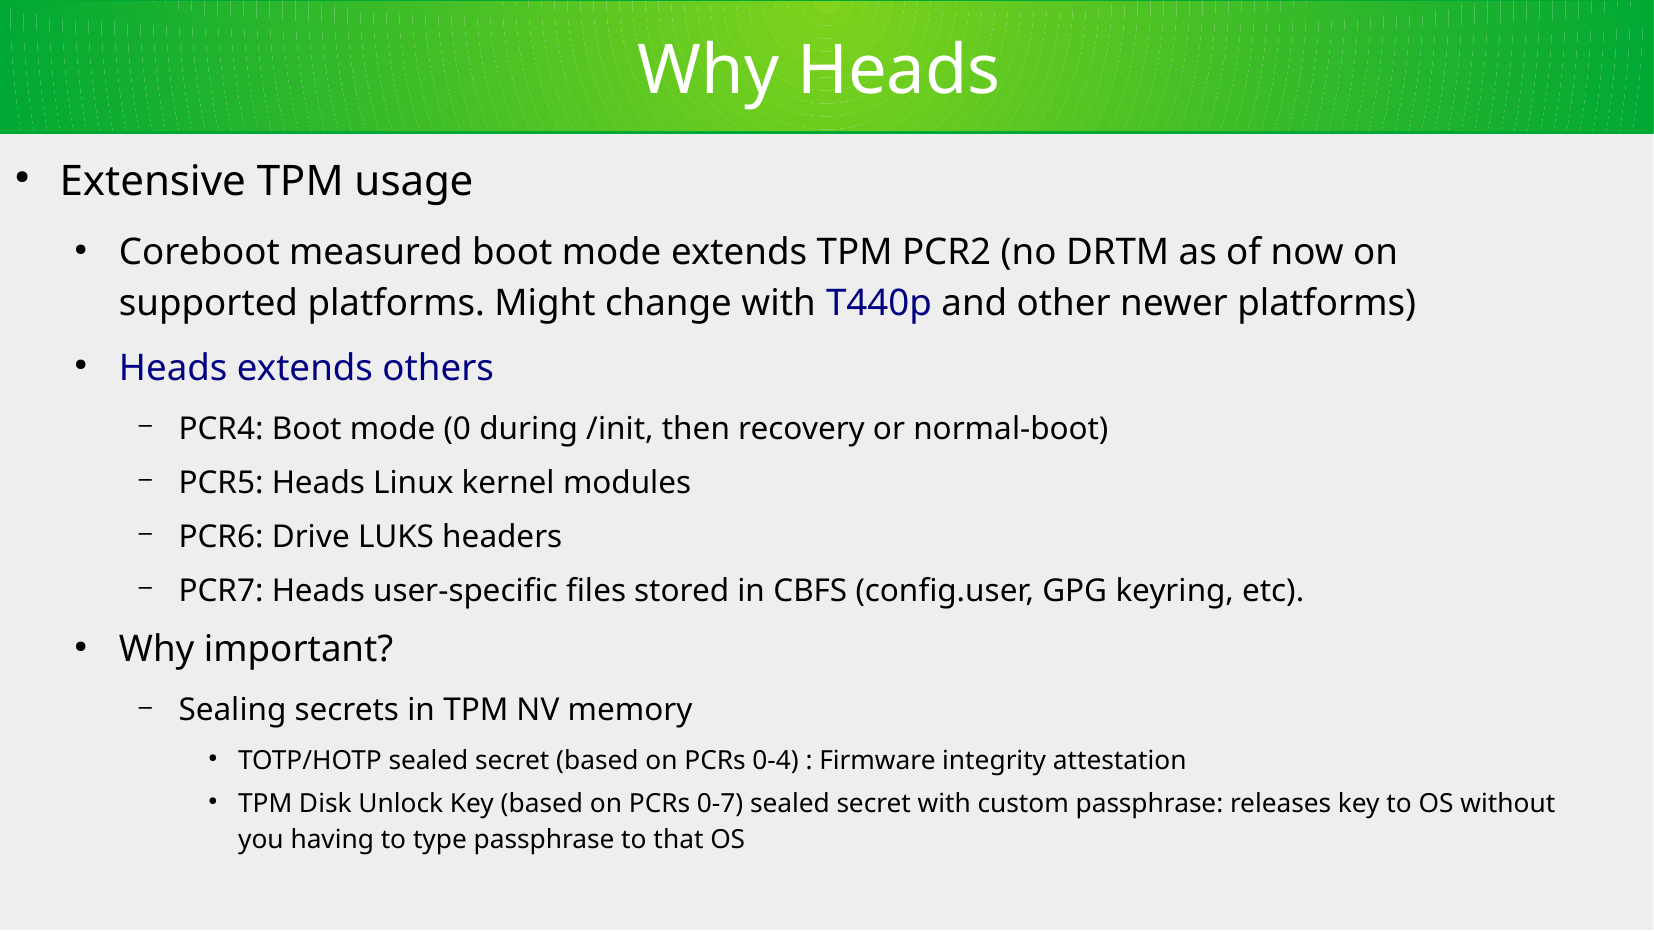

# Why Heads
Extensive TPM usage
Coreboot measured boot mode extends TPM PCR2 (no DRTM as of now on supported platforms. Might change with T440p and other newer platforms)
Heads extends others
PCR4: Boot mode (0 during /init, then recovery or normal-boot)
PCR5: Heads Linux kernel modules
PCR6: Drive LUKS headers
PCR7: Heads user-specific files stored in CBFS (config.user, GPG keyring, etc).
Why important?
Sealing secrets in TPM NV memory
TOTP/HOTP sealed secret (based on PCRs 0-4) : Firmware integrity attestation
TPM Disk Unlock Key (based on PCRs 0-7) sealed secret with custom passphrase: releases key to OS without you having to type passphrase to that OS